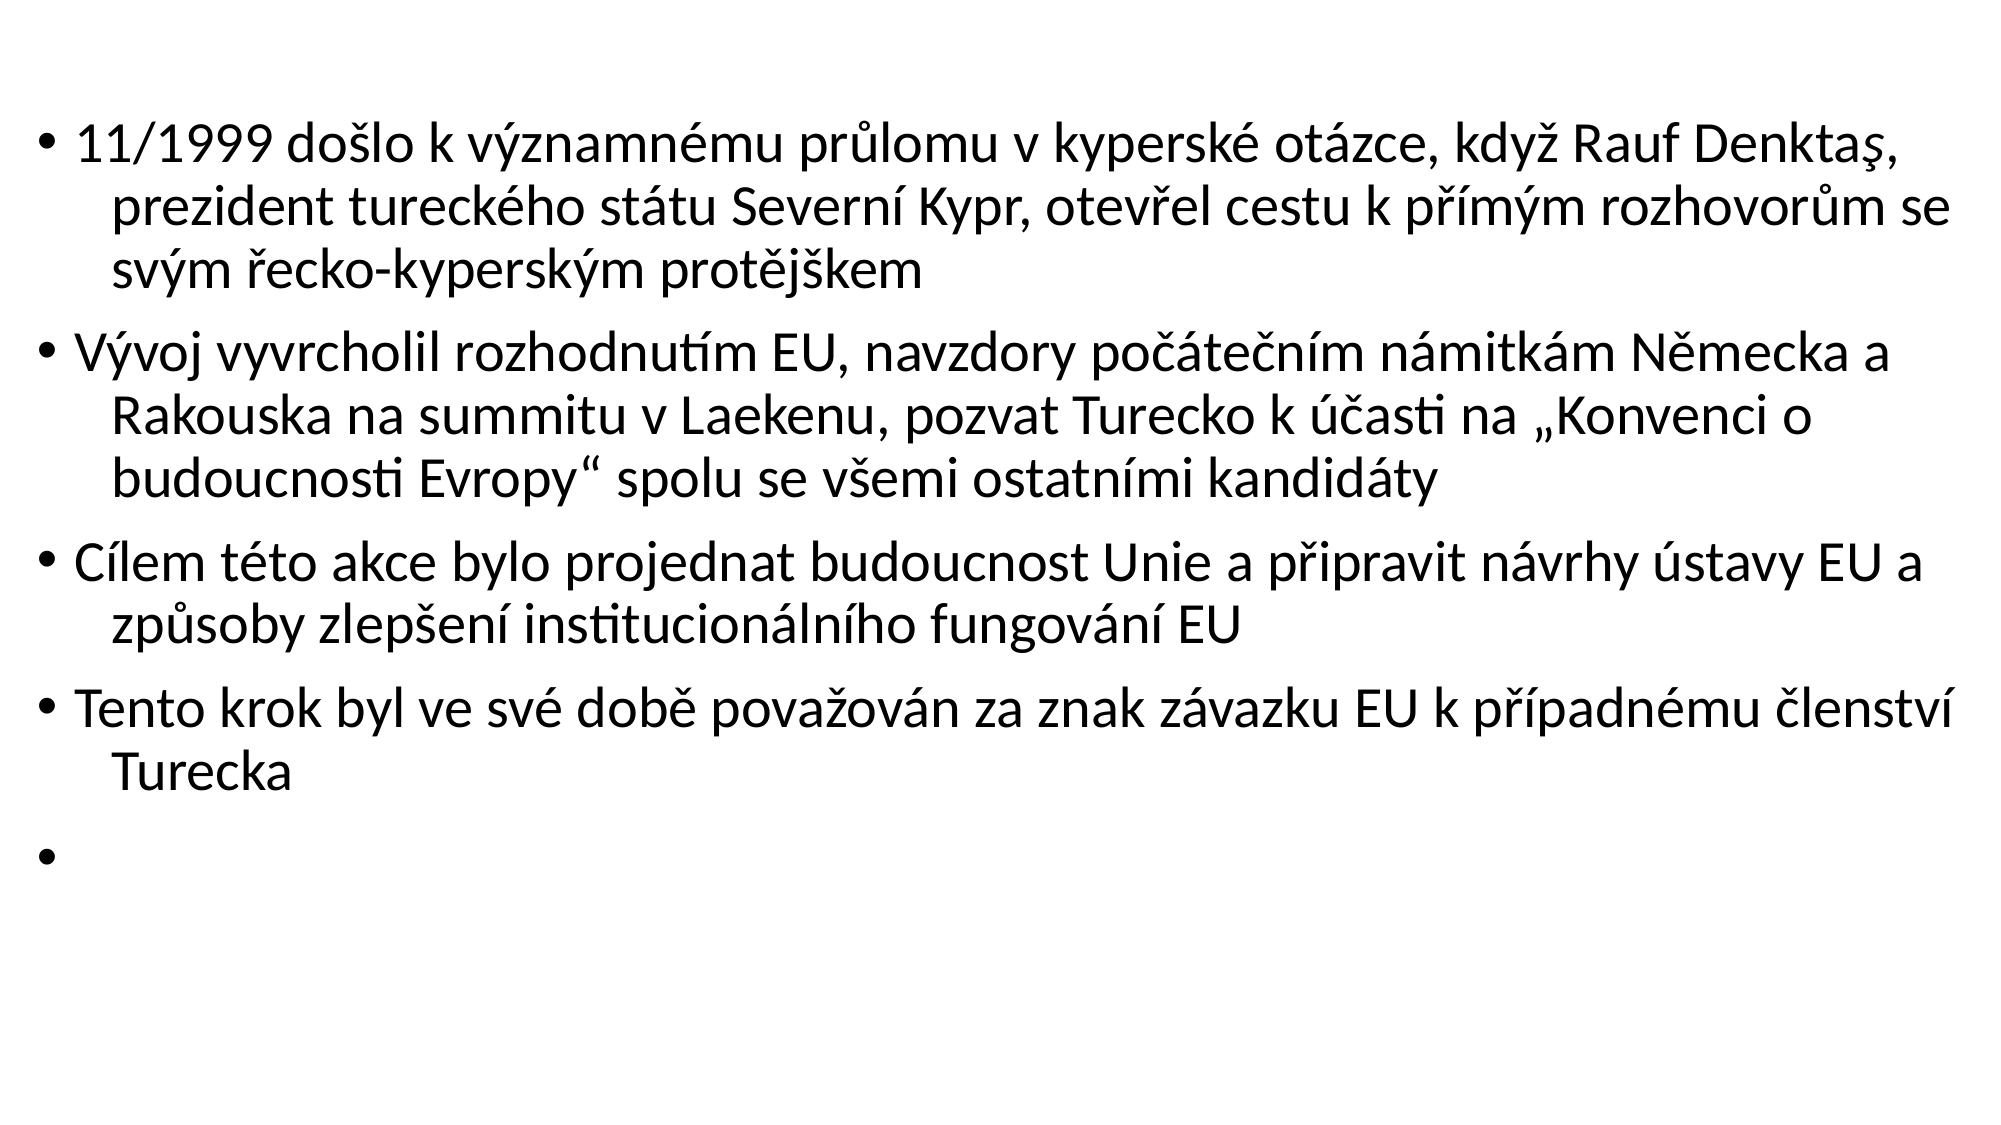

#
11/1999 došlo k významnému průlomu v kyperské otázce, když Rauf Denktaş, prezident tureckého státu Severní Kypr, otevřel cestu k přímým rozhovorům se svým řecko-kyperským protějškem
Vývoj vyvrcholil rozhodnutím EU, navzdory počátečním námitkám Německa a Rakouska na summitu v Laekenu, pozvat Turecko k účasti na „Konvenci o budoucnosti Evropy“ spolu se všemi ostatními kandidáty
Cílem této akce bylo projednat budoucnost Unie a připravit návrhy ústavy EU a způsoby zlepšení institucionálního fungování EU
Tento krok byl ve své době považován za znak závazku EU k případnému členství Turecka